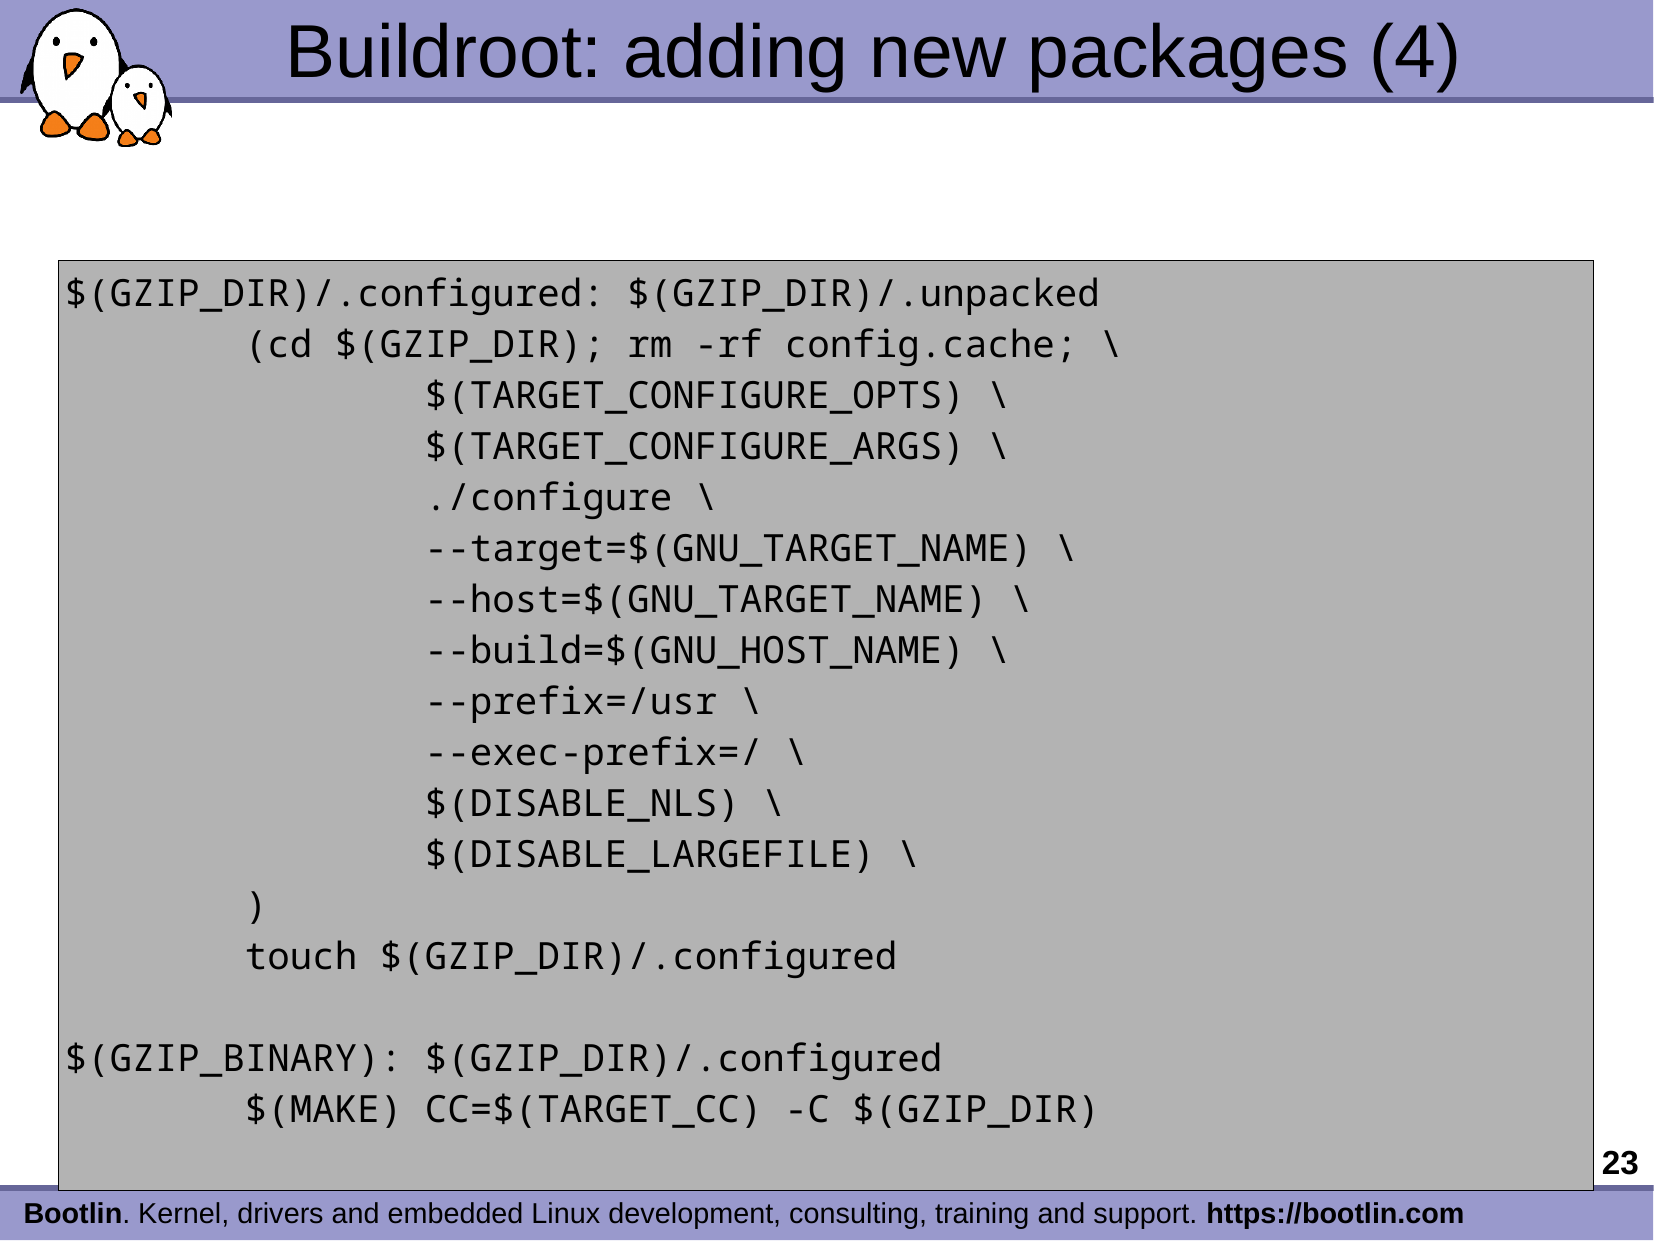

# Buildroot: adding new packages (4)
$(GZIP_DIR)/.configured: $(GZIP_DIR)/.unpacked
 (cd $(GZIP_DIR); rm -rf config.cache; \
 $(TARGET_CONFIGURE_OPTS) \
 $(TARGET_CONFIGURE_ARGS) \
 ./configure \
 --target=$(GNU_TARGET_NAME) \
 --host=$(GNU_TARGET_NAME) \
 --build=$(GNU_HOST_NAME) \
 --prefix=/usr \
 --exec-prefix=/ \
 $(DISABLE_NLS) \
 $(DISABLE_LARGEFILE) \
 )
 touch $(GZIP_DIR)/.configured
$(GZIP_BINARY): $(GZIP_DIR)/.configured
 $(MAKE) CC=$(TARGET_CC) -C $(GZIP_DIR)